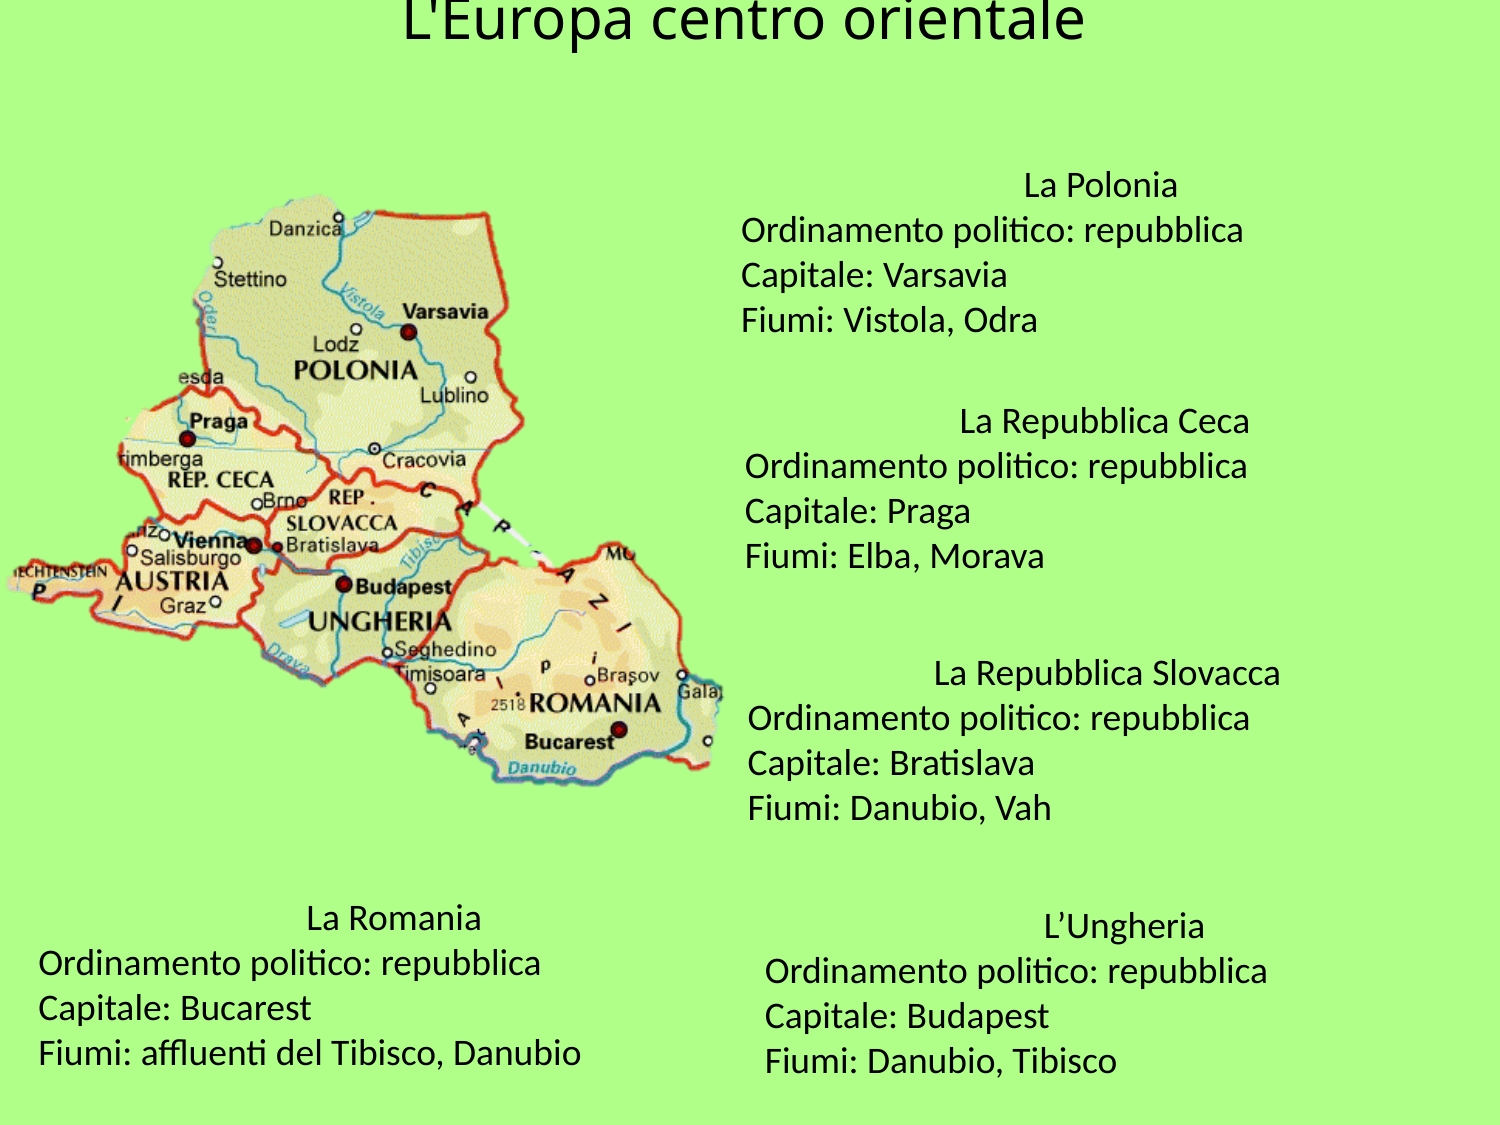

# L'Europa centro orientale
La Polonia
Ordinamento politico: repubblica
Capitale: Varsavia
Fiumi: Vistola, Odra
La Repubblica Ceca
Ordinamento politico: repubblica
Capitale: Praga
Fiumi: Elba, Morava
La Repubblica Slovacca
Ordinamento politico: repubblica
Capitale: Bratislava
Fiumi: Danubio, Vah
La Romania
Ordinamento politico: repubblica
Capitale: Bucarest
Fiumi: affluenti del Tibisco, Danubio
L’Ungheria
Ordinamento politico: repubblica
Capitale: Budapest
Fiumi: Danubio, Tibisco